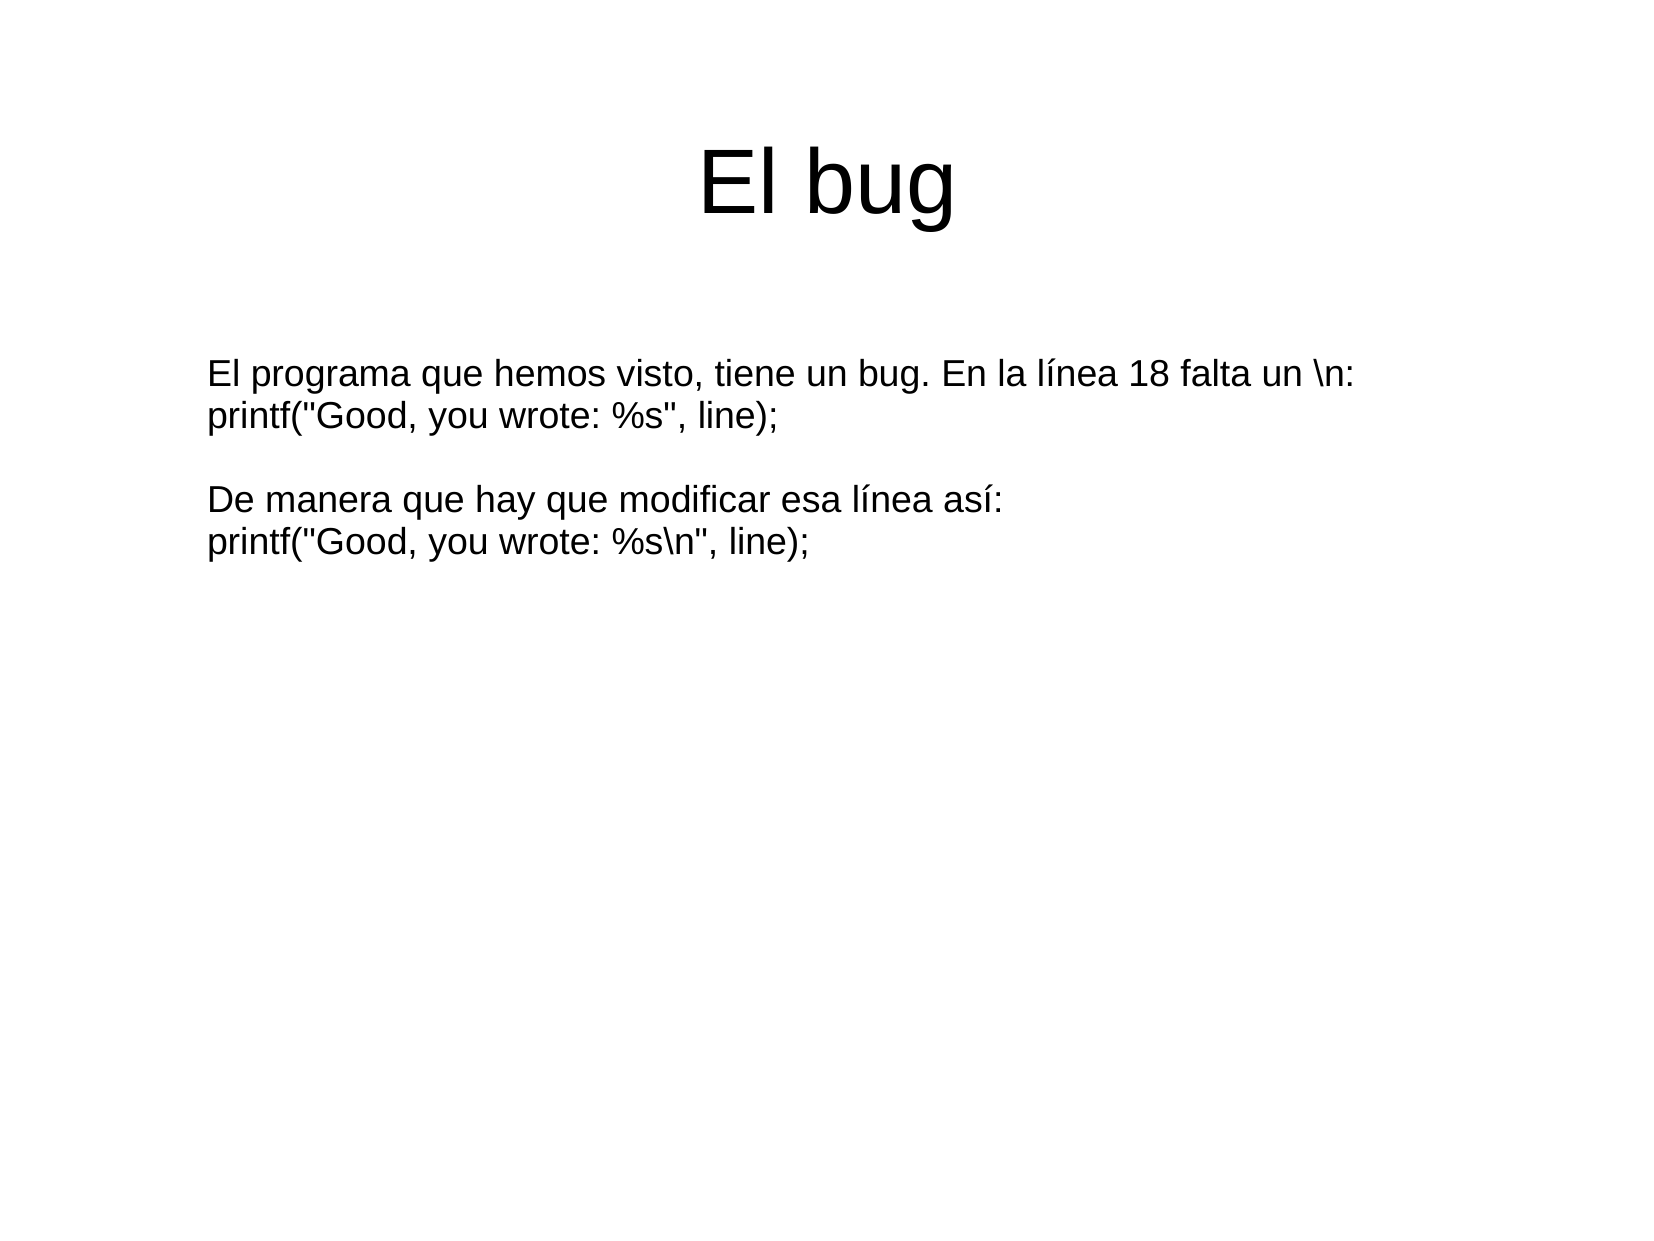

El bug
El programa que hemos visto, tiene un bug. En la línea 18 falta un \n:
printf("Good, you wrote: %s", line);
De manera que hay que modificar esa línea así:
printf("Good, you wrote: %s\n", line);